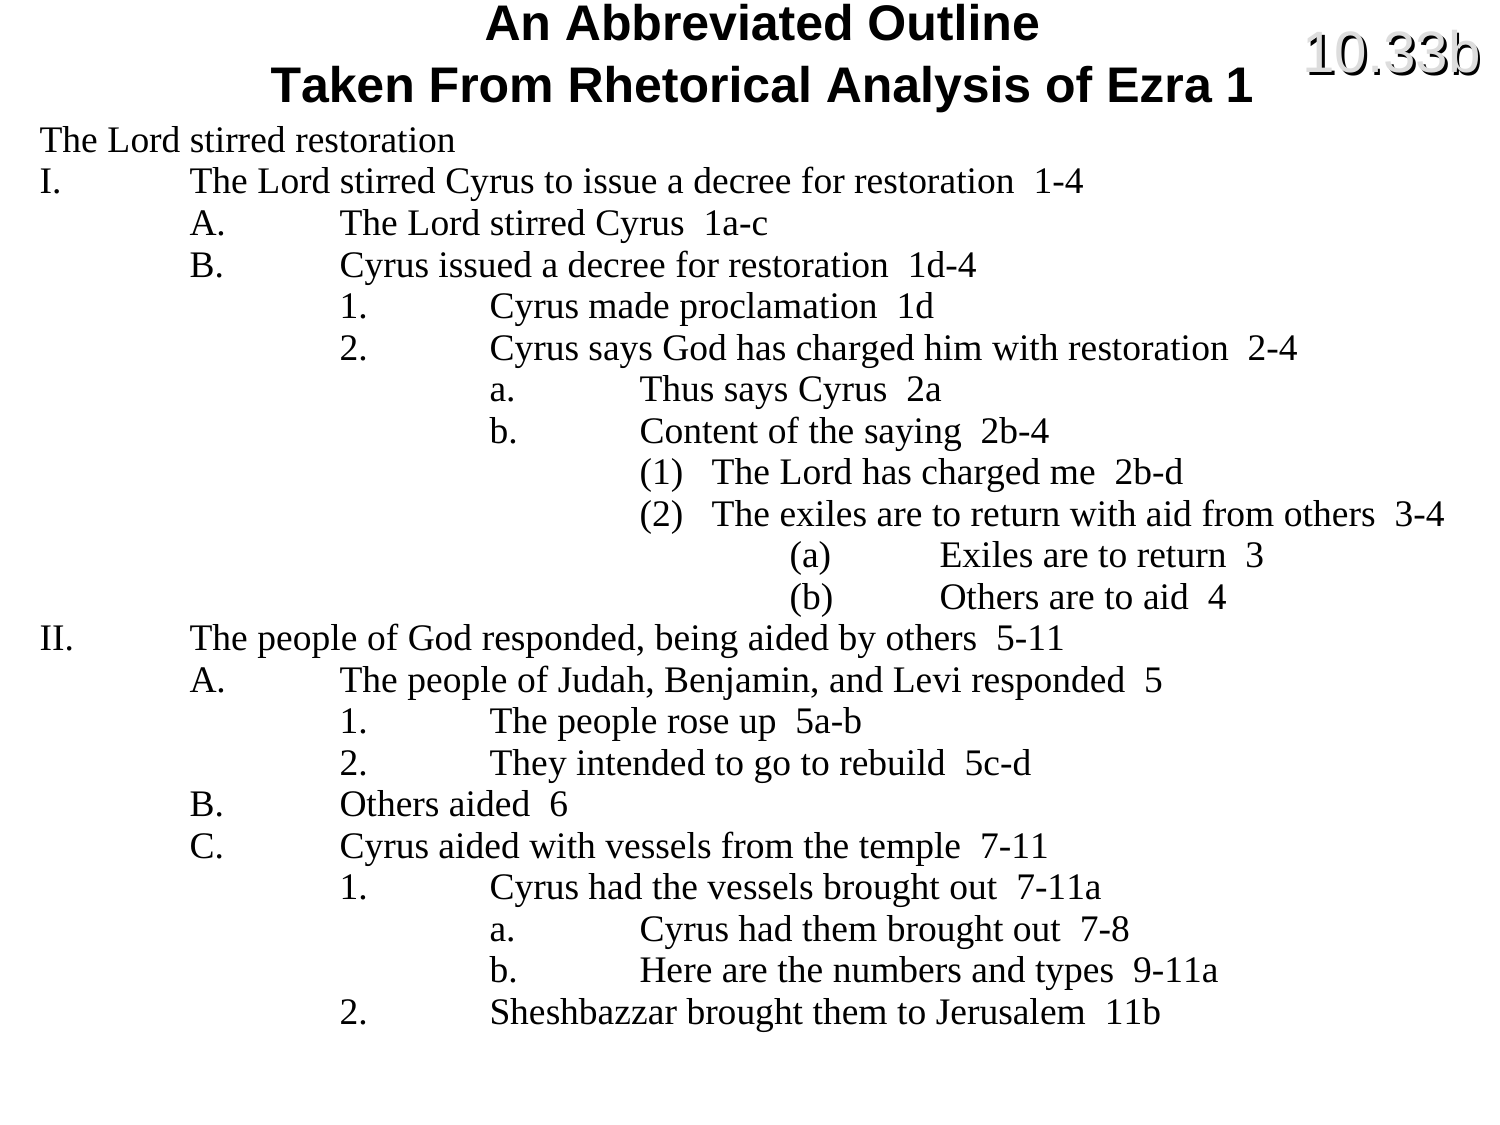

An Abbreviated Outline
Taken From Rhetorical Analysis of Ezra 1
The Lord stirred restoration
I.	The Lord stirred Cyrus to issue a decree for restoration 1-4
	A.	The Lord stirred Cyrus 1a-c
	B.	Cyrus issued a decree for restoration 1d-4
		1.	Cyrus made proclamation 1d
		2.	Cyrus says God has charged him with restoration 2-4
			a.	Thus says Cyrus 2a
			b.	Content of the saying 2b-4
				(1) The Lord has charged me 2b-d
				(2) The exiles are to return with aid from others 3-4
					(a)	Exiles are to return 3
					(b)	Others are to aid 4
II.	The people of God responded, being aided by others 5-11
	A.	The people of Judah, Benjamin, and Levi responded 5
		1.	The people rose up 5a-b
		2.	They intended to go to rebuild 5c-d
	B.	Others aided 6
	C.	Cyrus aided with vessels from the temple 7-11
		1.	Cyrus had the vessels brought out 7-11a
			a.	Cyrus had them brought out 7-8
			b.	Here are the numbers and types 9-11a
		2.	Sheshbazzar brought them to Jerusalem 11b
10.33b